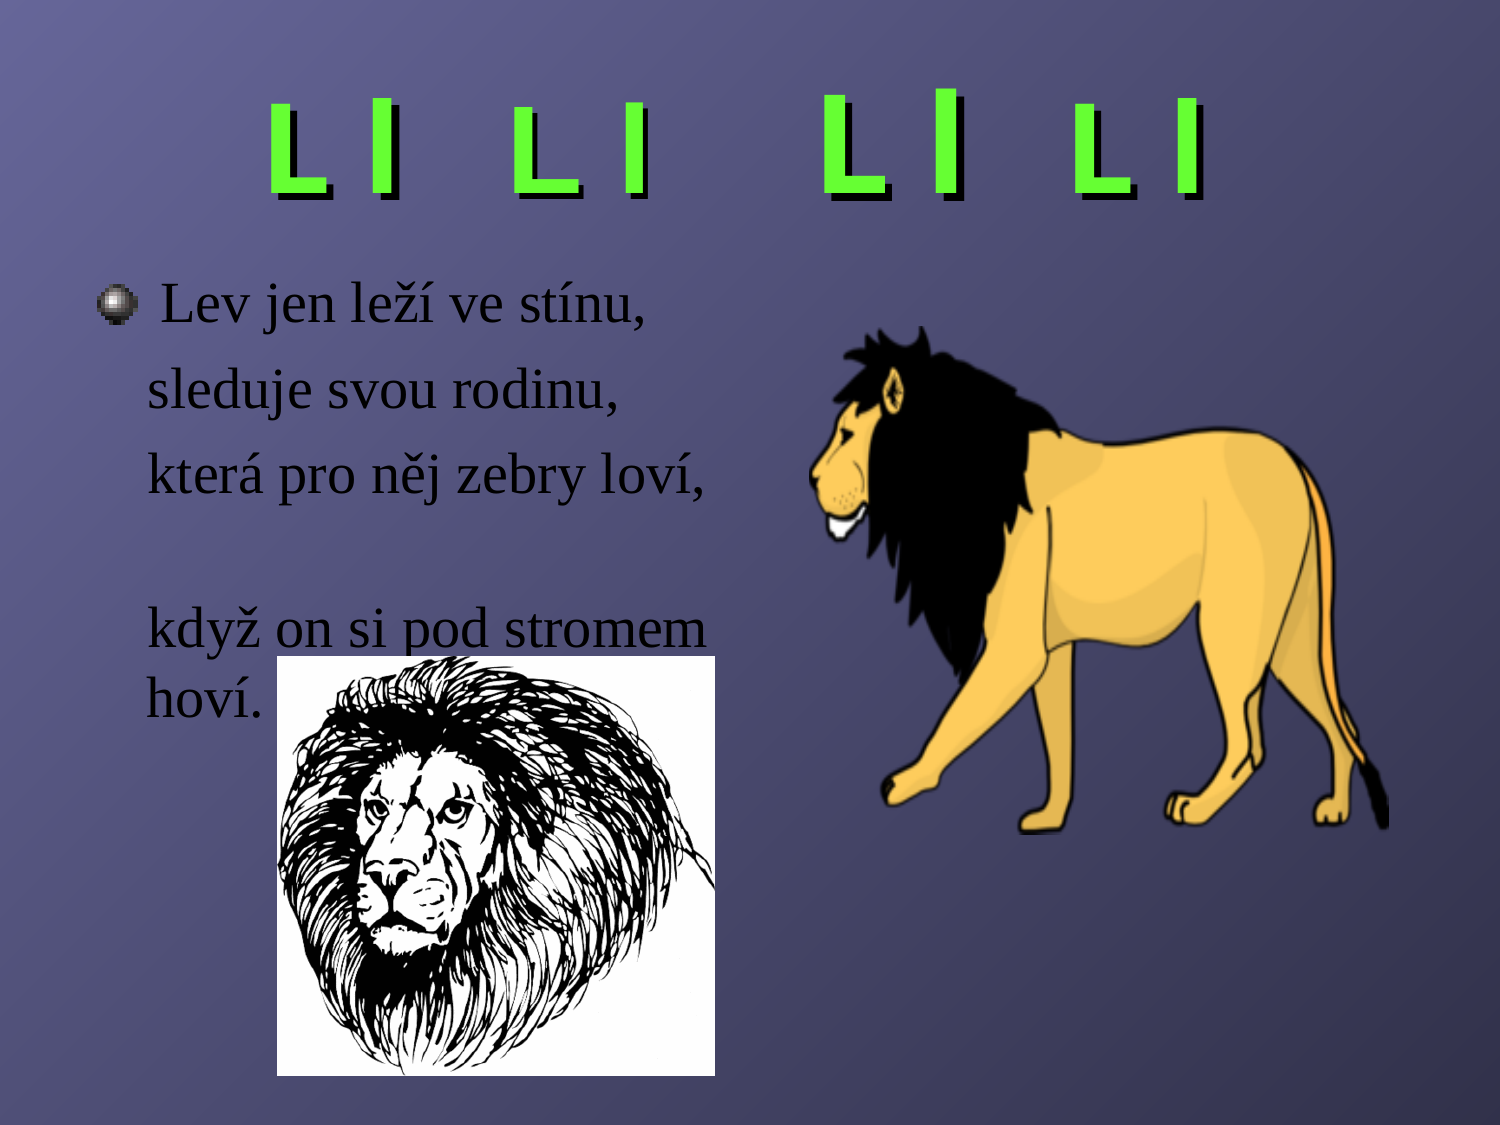

# L l L l L l L l
 Lev jen leží ve stínu,
 sleduje svou rodinu,
 která pro něj zebry loví,
 když on si pod stromem hoví.